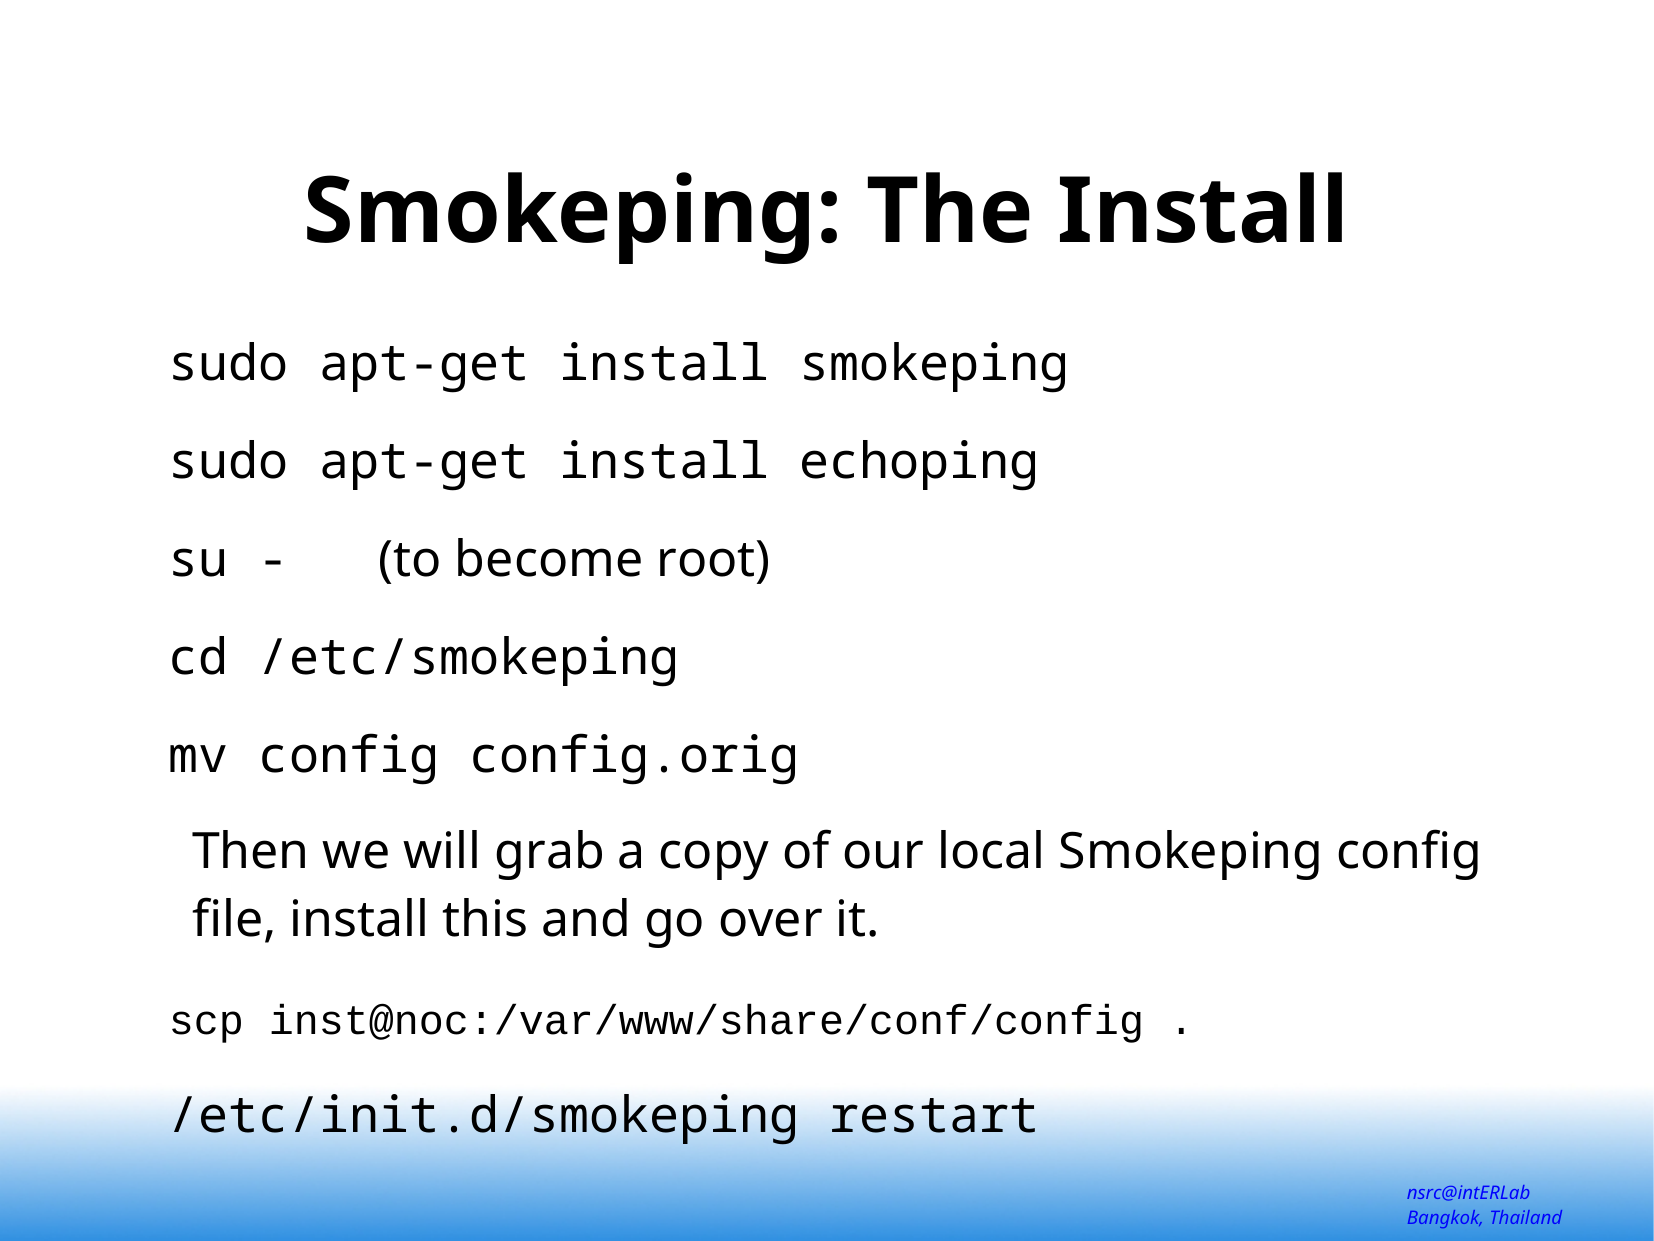

# Smokeping: The Install
 sudo apt-get install smokeping
 sudo apt-get install echoping
 su - (to become root)
 cd /etc/smokeping
 mv config config.orig
Then we will grab a copy of our local Smokeping config file, install this and go over it.
 scp inst@noc:/var/www/share/conf/config .
 /etc/init.d/smokeping restart